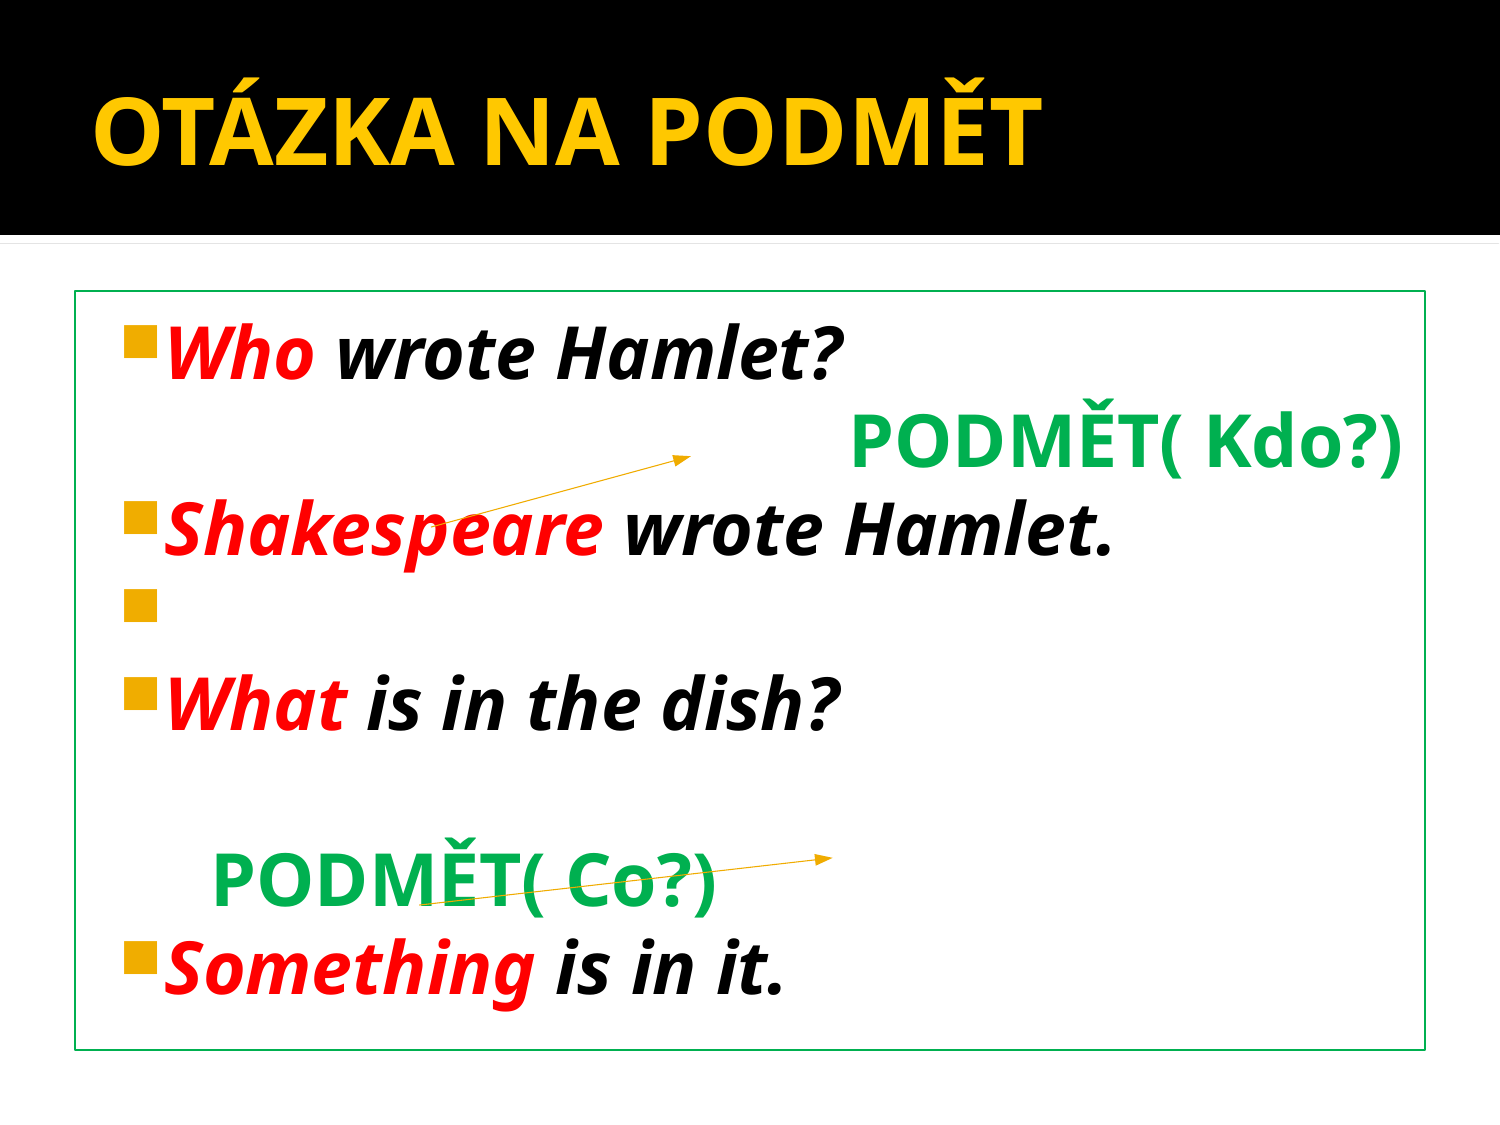

# OTÁZKA NA PODMĚT
Who wrote Hamlet?
 PODMĚT( Kdo?)
Shakespeare wrote Hamlet.
What is in the dish?
 PODMĚT( Co?)
Something is in it.